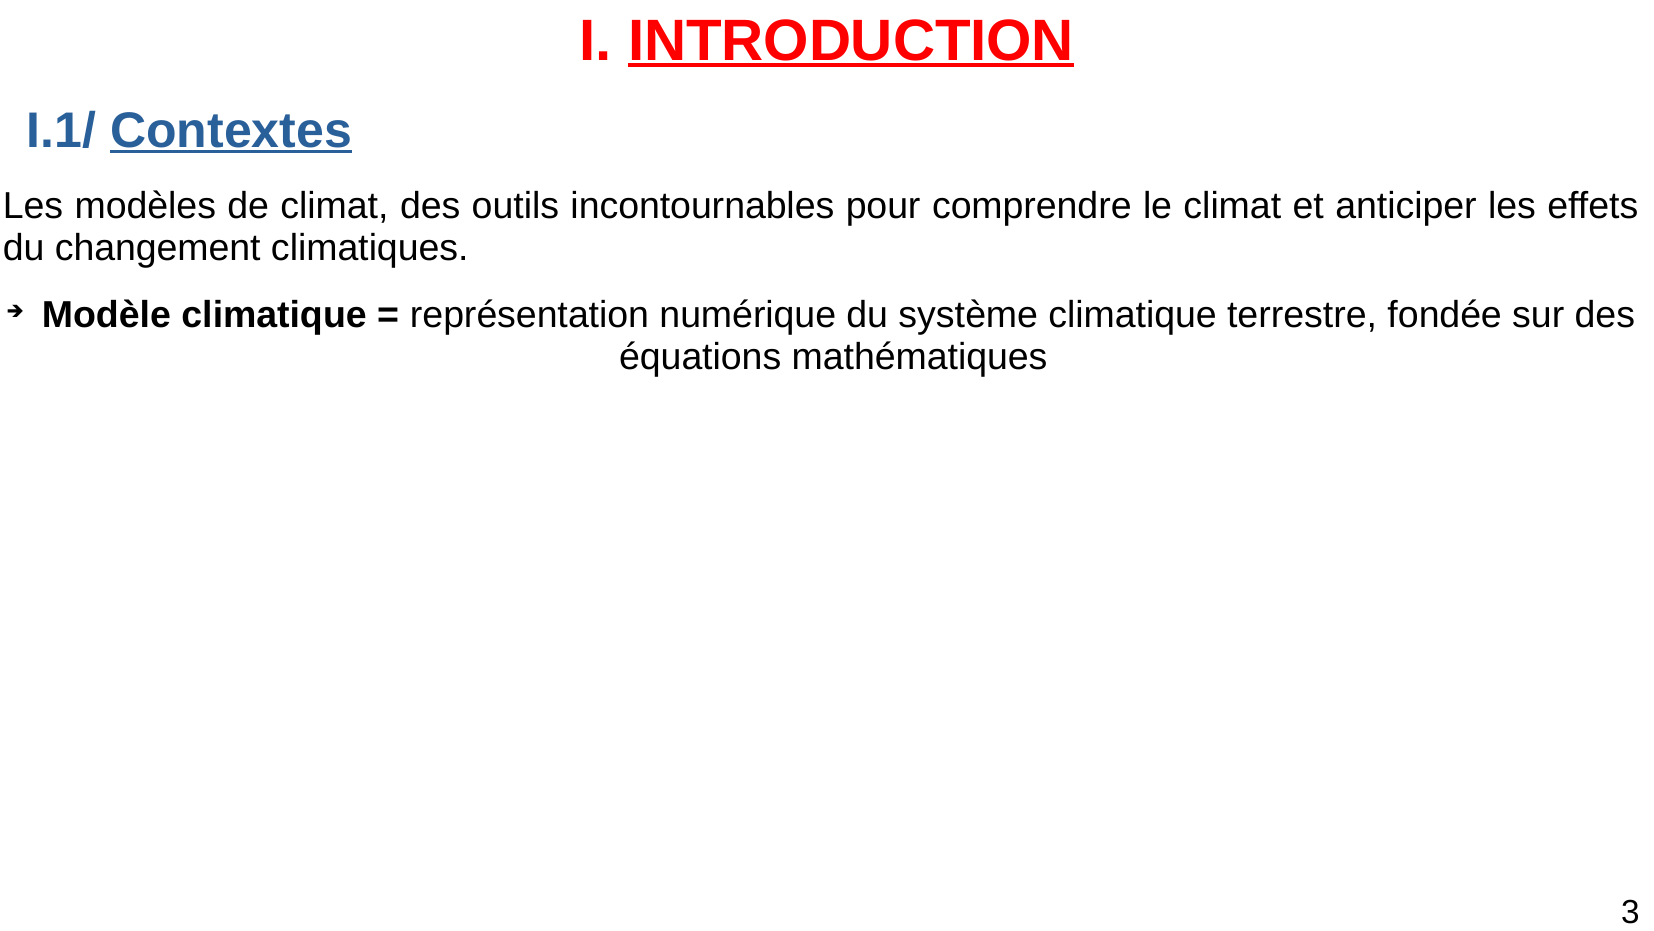

I. INTRODUCTION
I.1/ Contextes
Les modèles de climat, des outils incontournables pour comprendre le climat et anticiper les effets du changement climatiques.
Modèle climatique = représentation numérique du système climatique terrestre, fondée sur des équations mathématiques
3